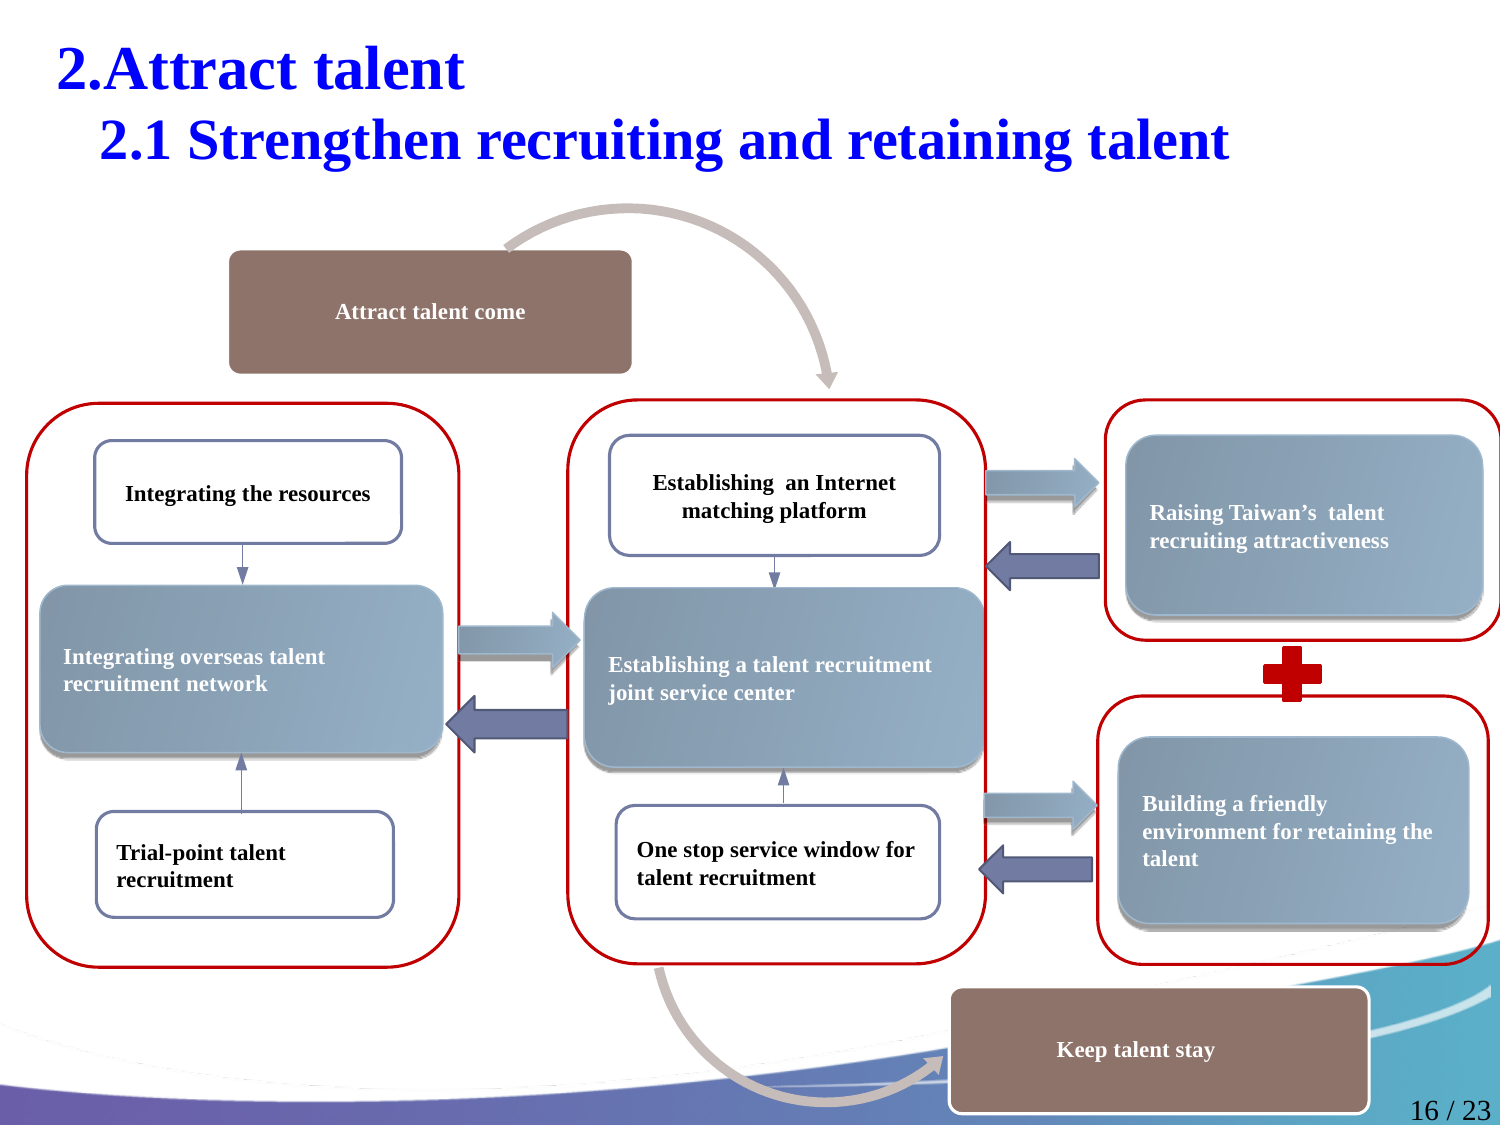

2.Attract talent
2.1 Strengthen recruiting and retaining talent
Attract talent come
Raising Taiwan’s talent recruiting attractiveness
Establishing a talent recruitment joint service center
Establishing an Internet matching platform
Integrating the resources
Integrating overseas talent recruitment network
Building a friendly environment for retaining the talent
One stop service window for talent recruitment
Trial-point talent recruitment
Keep talent stay